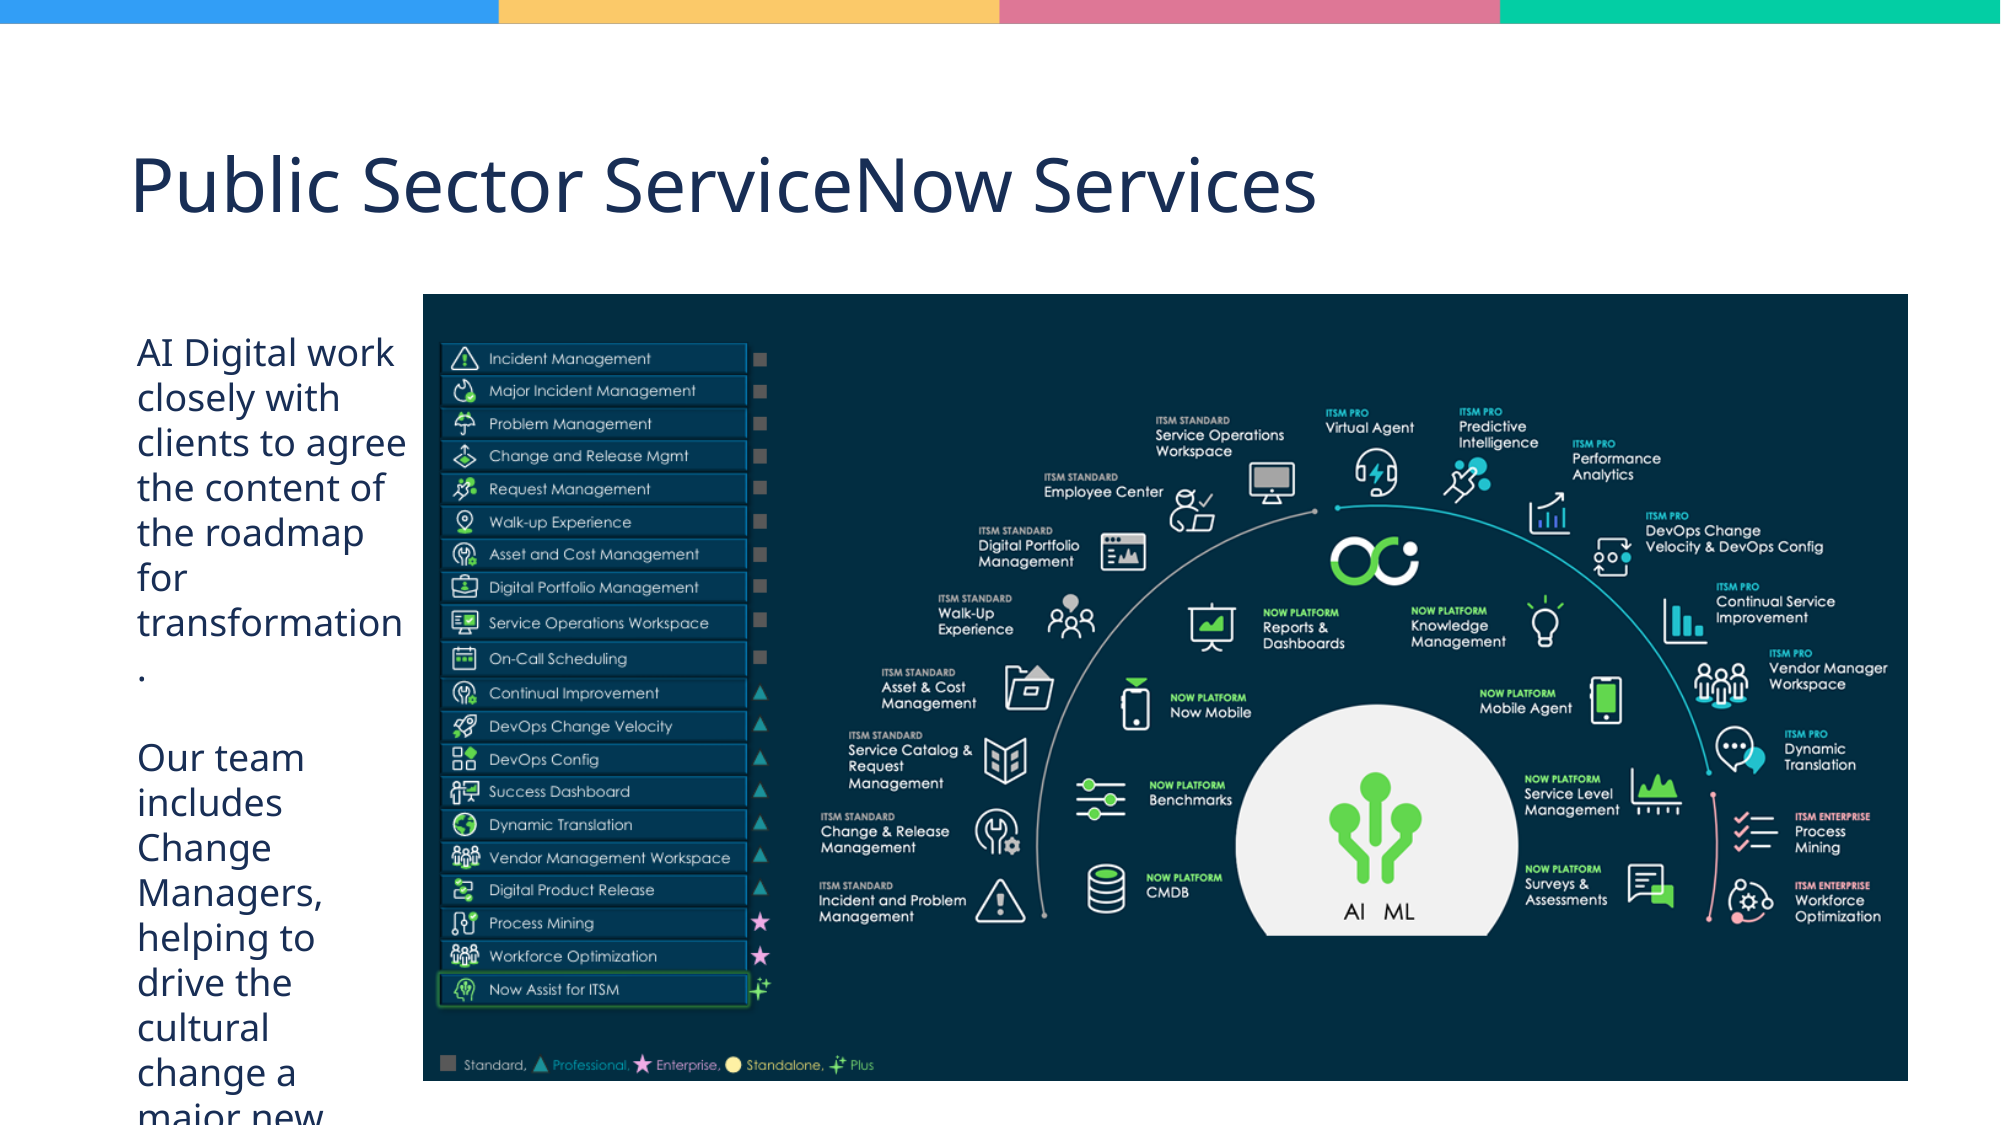

# Public Sector ServiceNow Services
AI Digital work closely with clients to agree the content of the roadmap for transformation.
Our team includes Change Managers, helping to drive the cultural change a major new platform will bring.